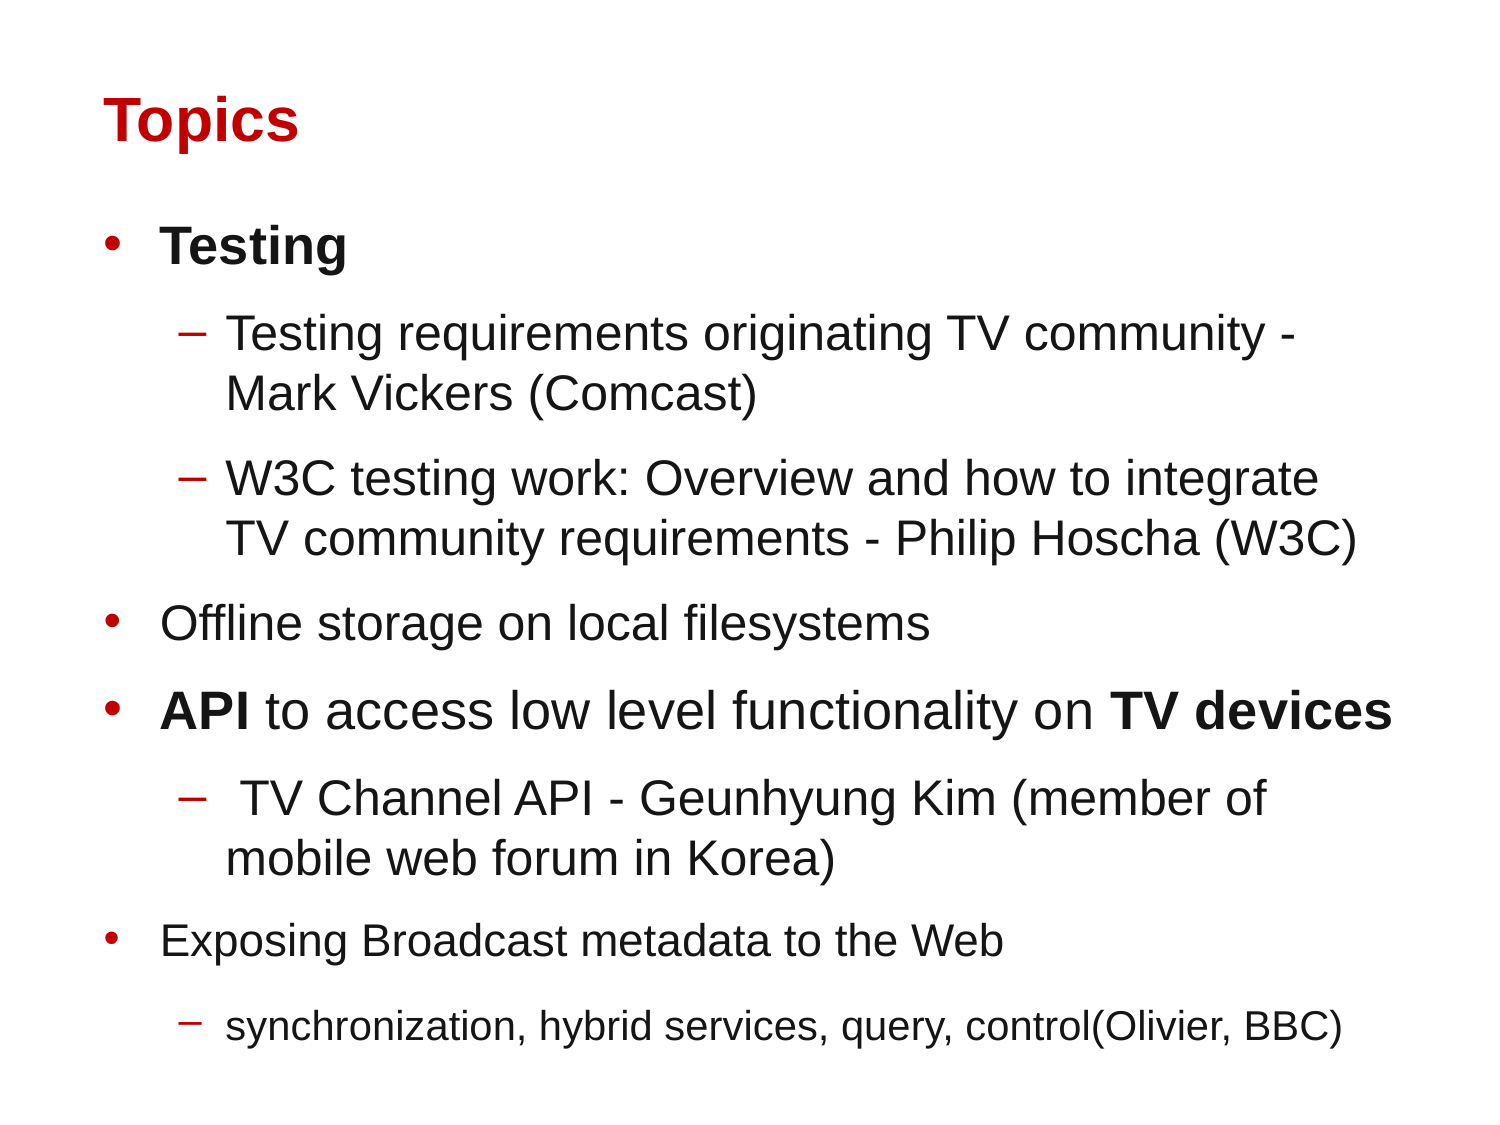

# Topics
Testing
Testing requirements originating TV community - Mark Vickers (Comcast)
W3C testing work: Overview and how to integrate TV community requirements - Philip Hoscha (W3C)
Offline storage on local filesystems
API to access low level functionality on TV devices
 TV Channel API - Geunhyung Kim (member of mobile web forum in Korea)
Exposing Broadcast metadata to the Web
synchronization, hybrid services, query, control(Olivier, BBC)